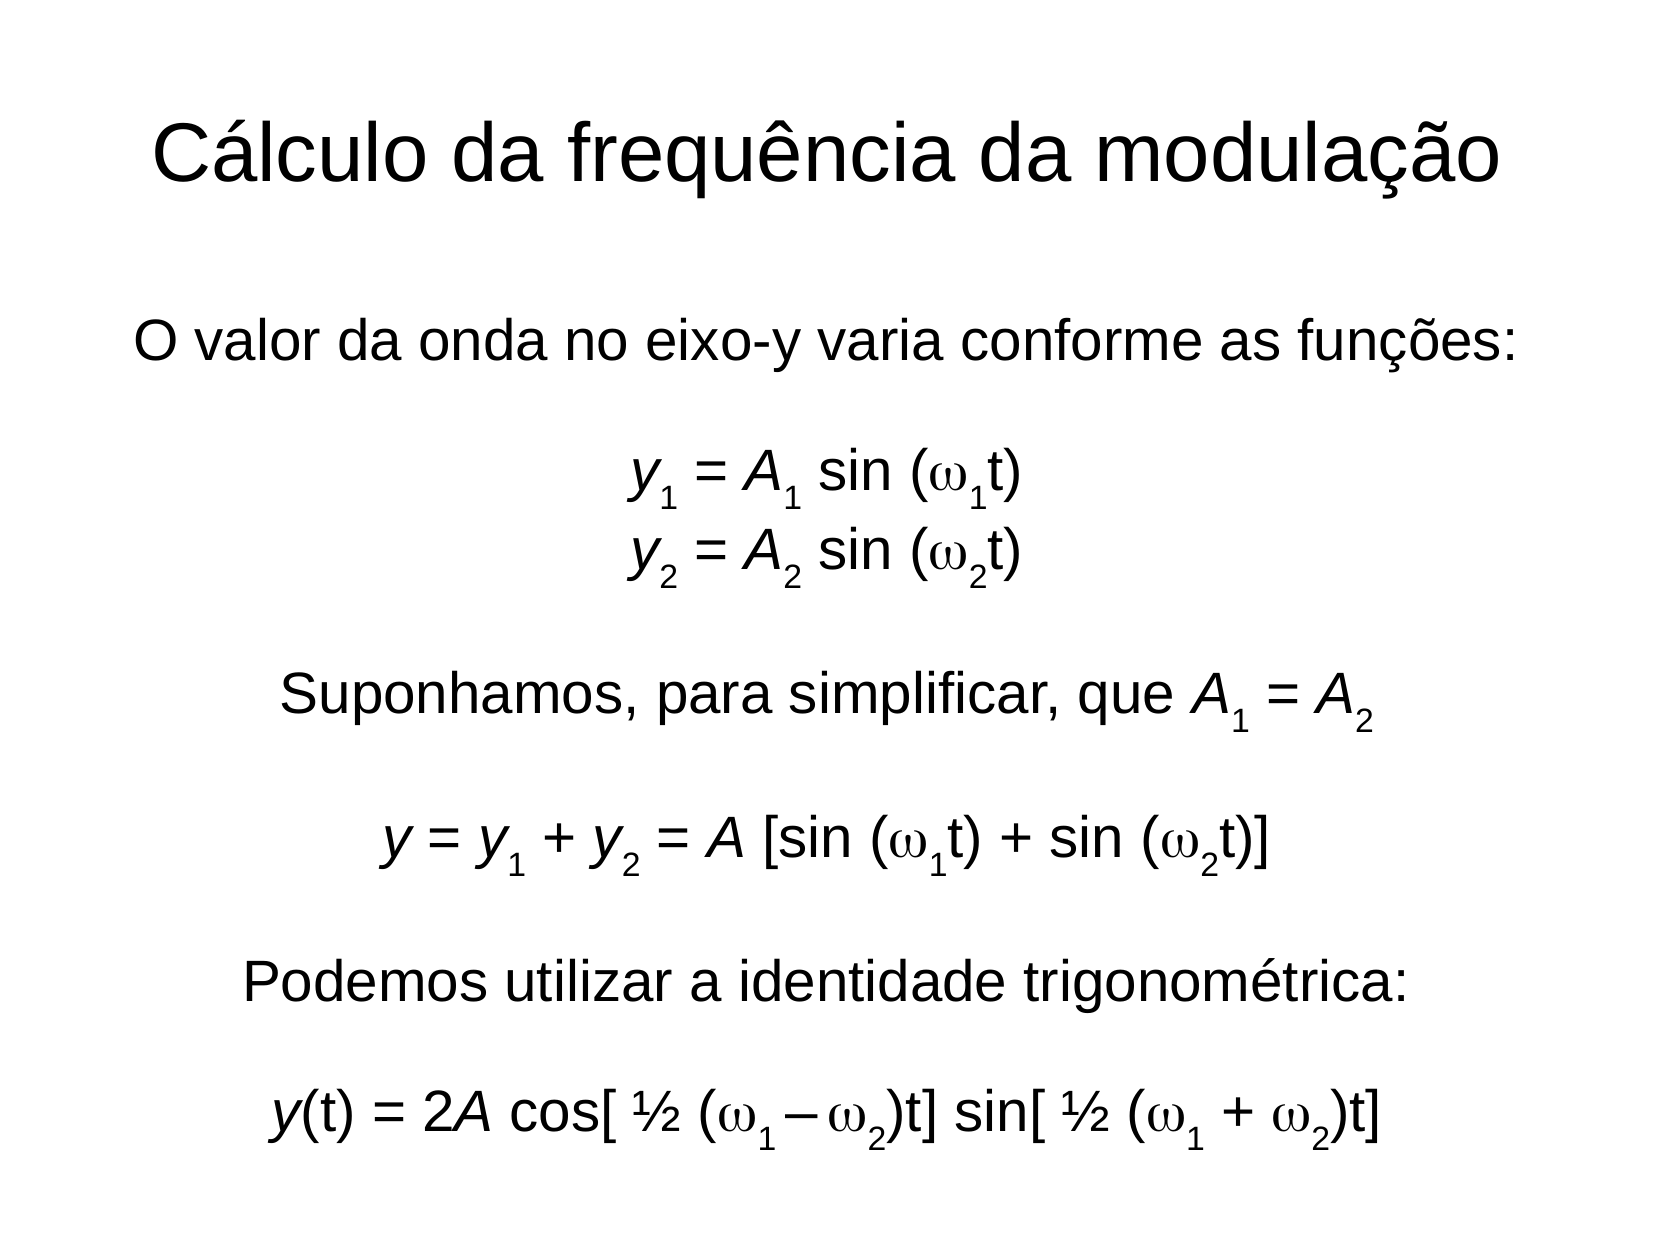

Cálculo da frequência da modulação
# O valor da onda no eixo-y varia conforme as funções:
y1 = A1 sin (w1t)
y2 = A2 sin (w2t)
Suponhamos, para simplificar, que A1 = A2
y = y1 + y2 = A [sin (w1t) + sin (w2t)]
Podemos utilizar a identidade trigonométrica:
y(t) = 2A cos[ ½ (w1 – w2)t] sin[ ½ (w1 + w2)t]